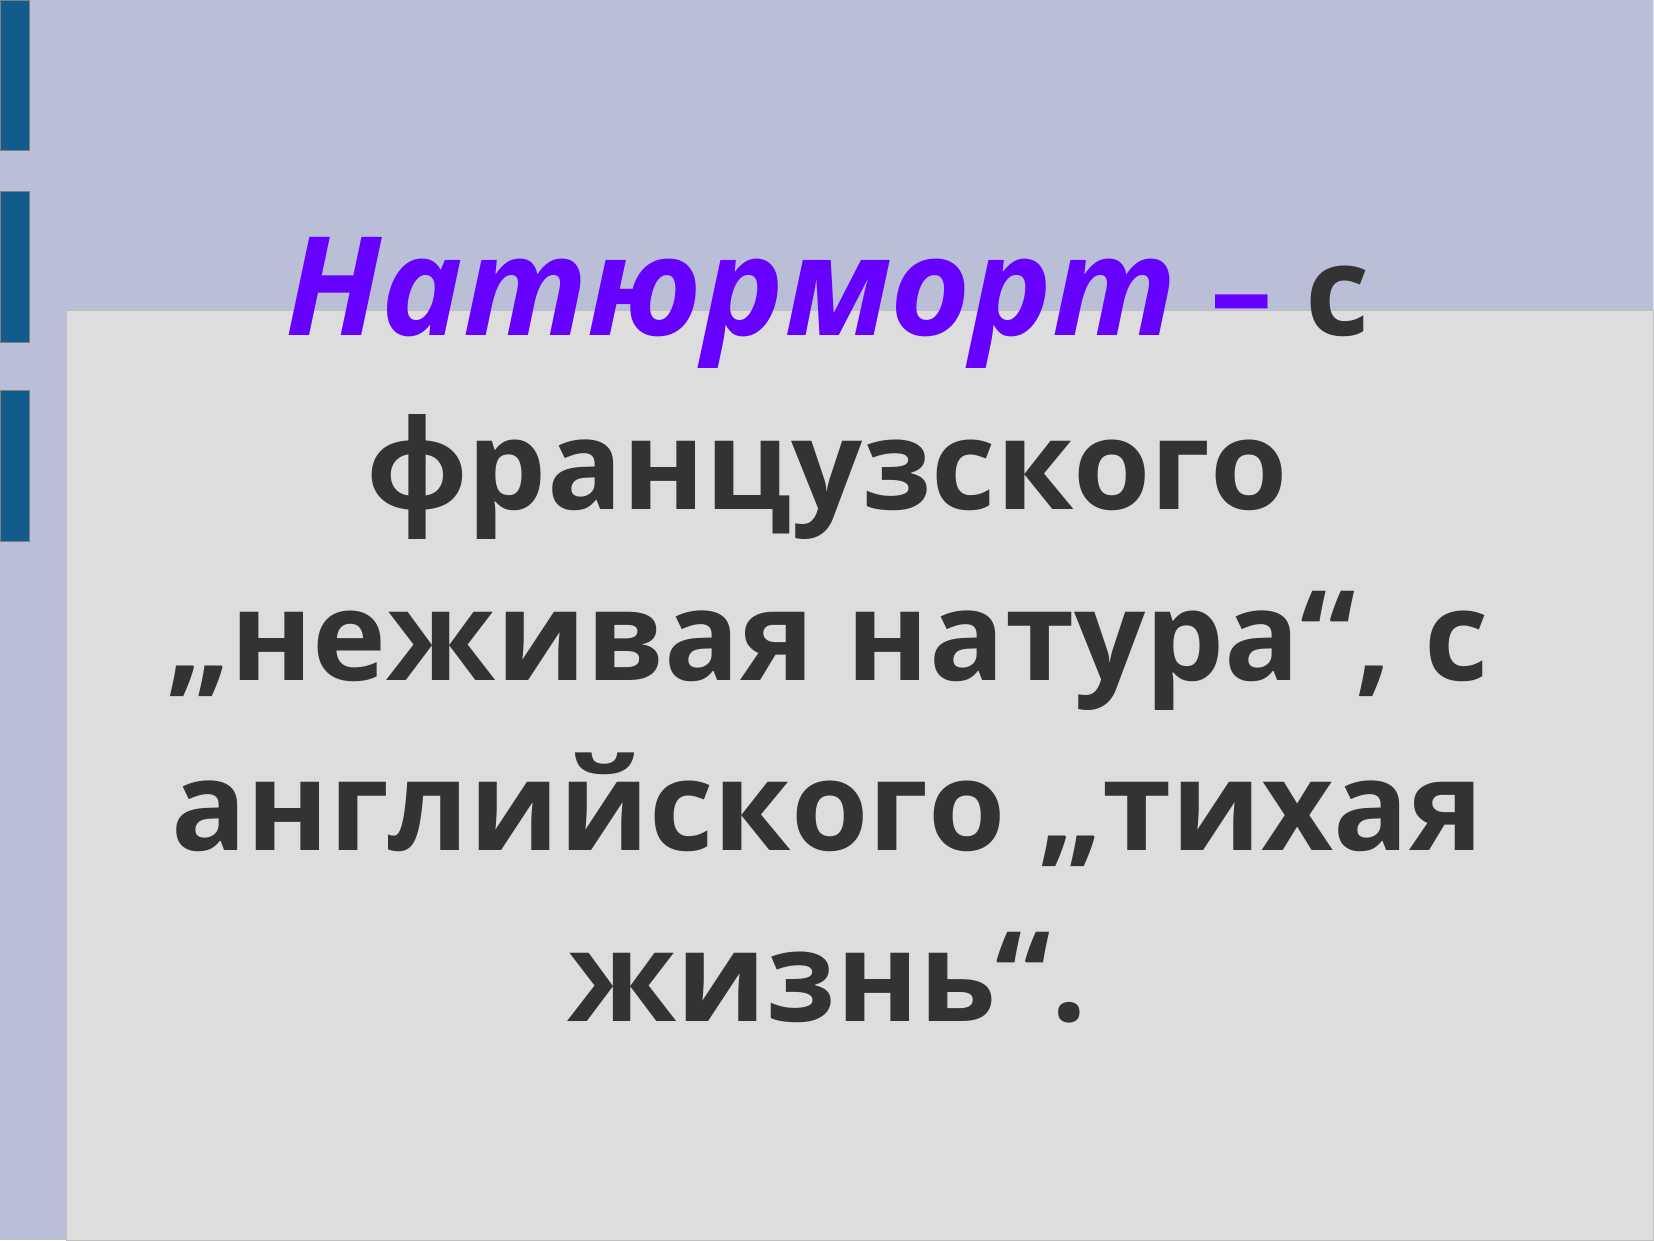

# Натюрморт – с французского „неживая натура“, с английского „тихая жизнь“.